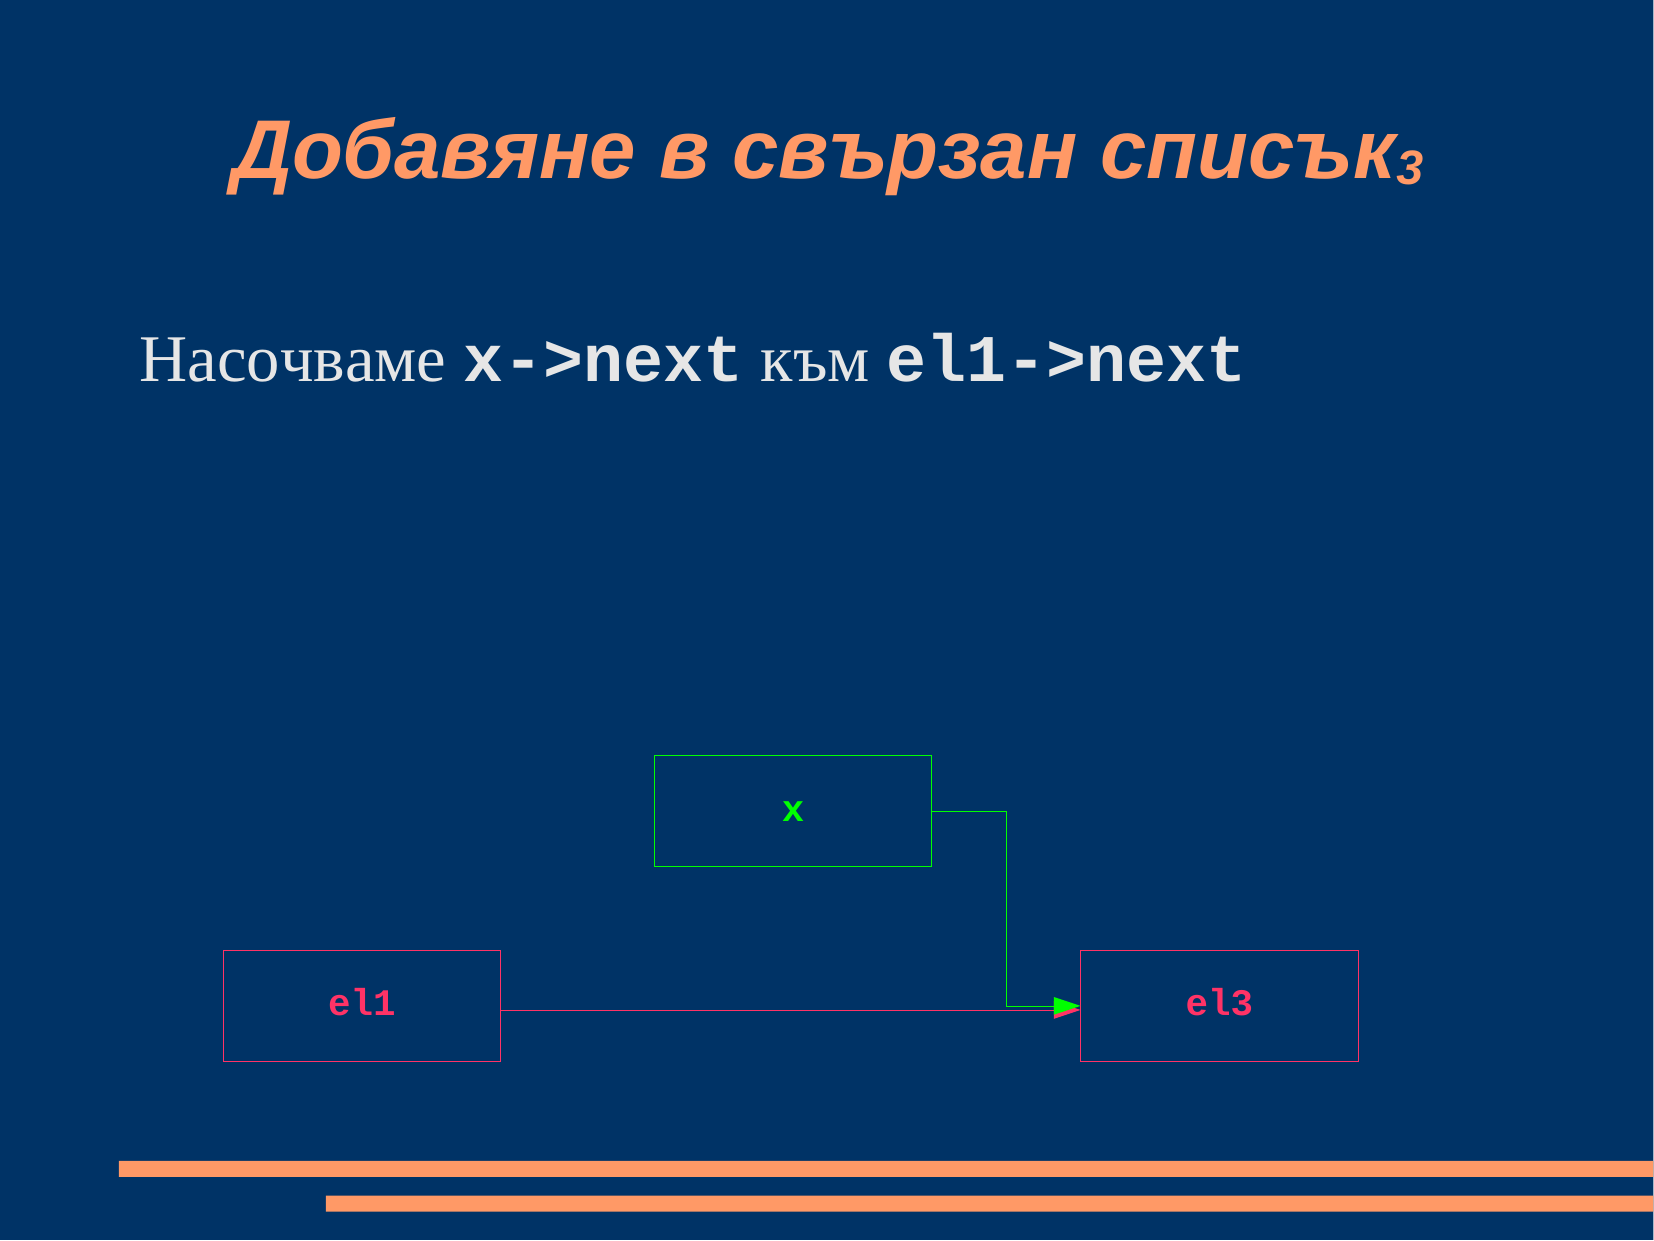

# Добавяне в свързан списък3
Насочваме x->next към el1->next
x
el1
el3